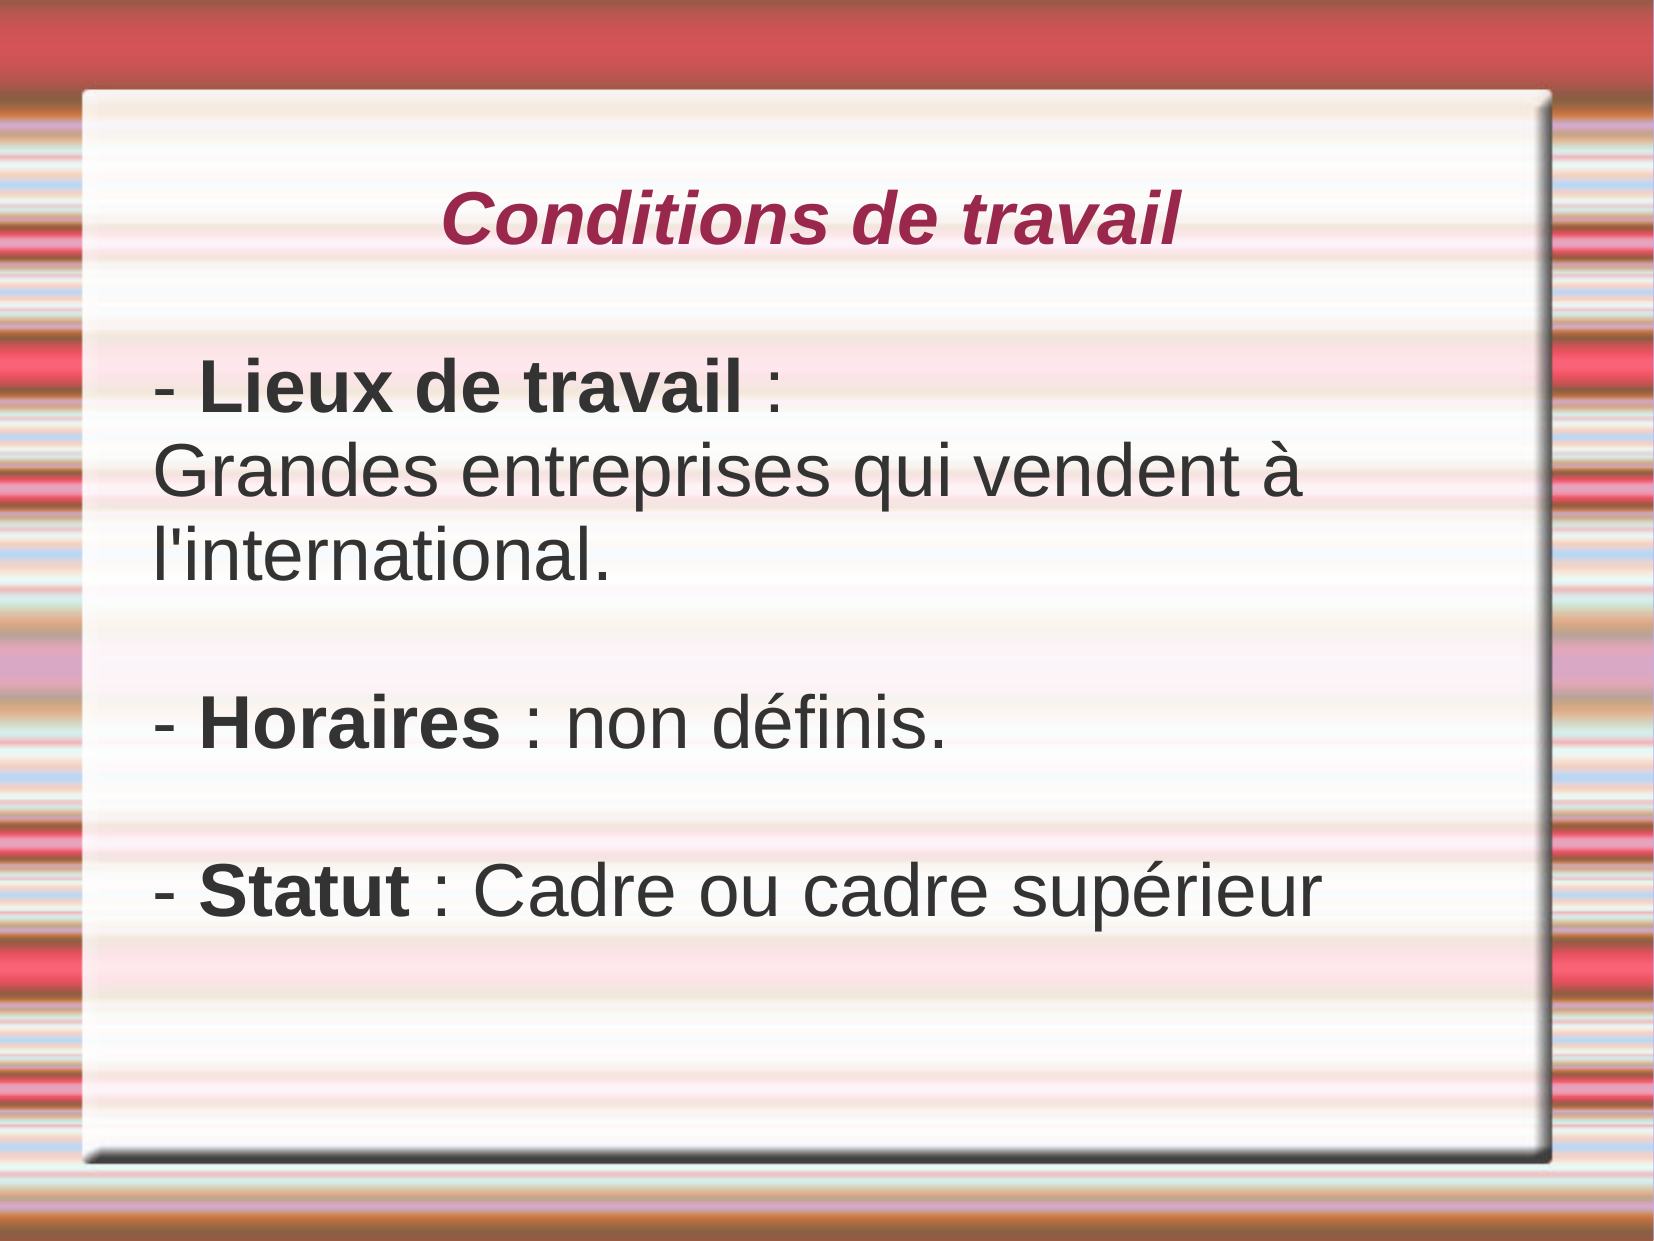

# Conditions de travail
- Lieux de travail :
Grandes entreprises qui vendent à
l'international.
- Horaires : non définis.
- Statut : Cadre ou cadre supérieur